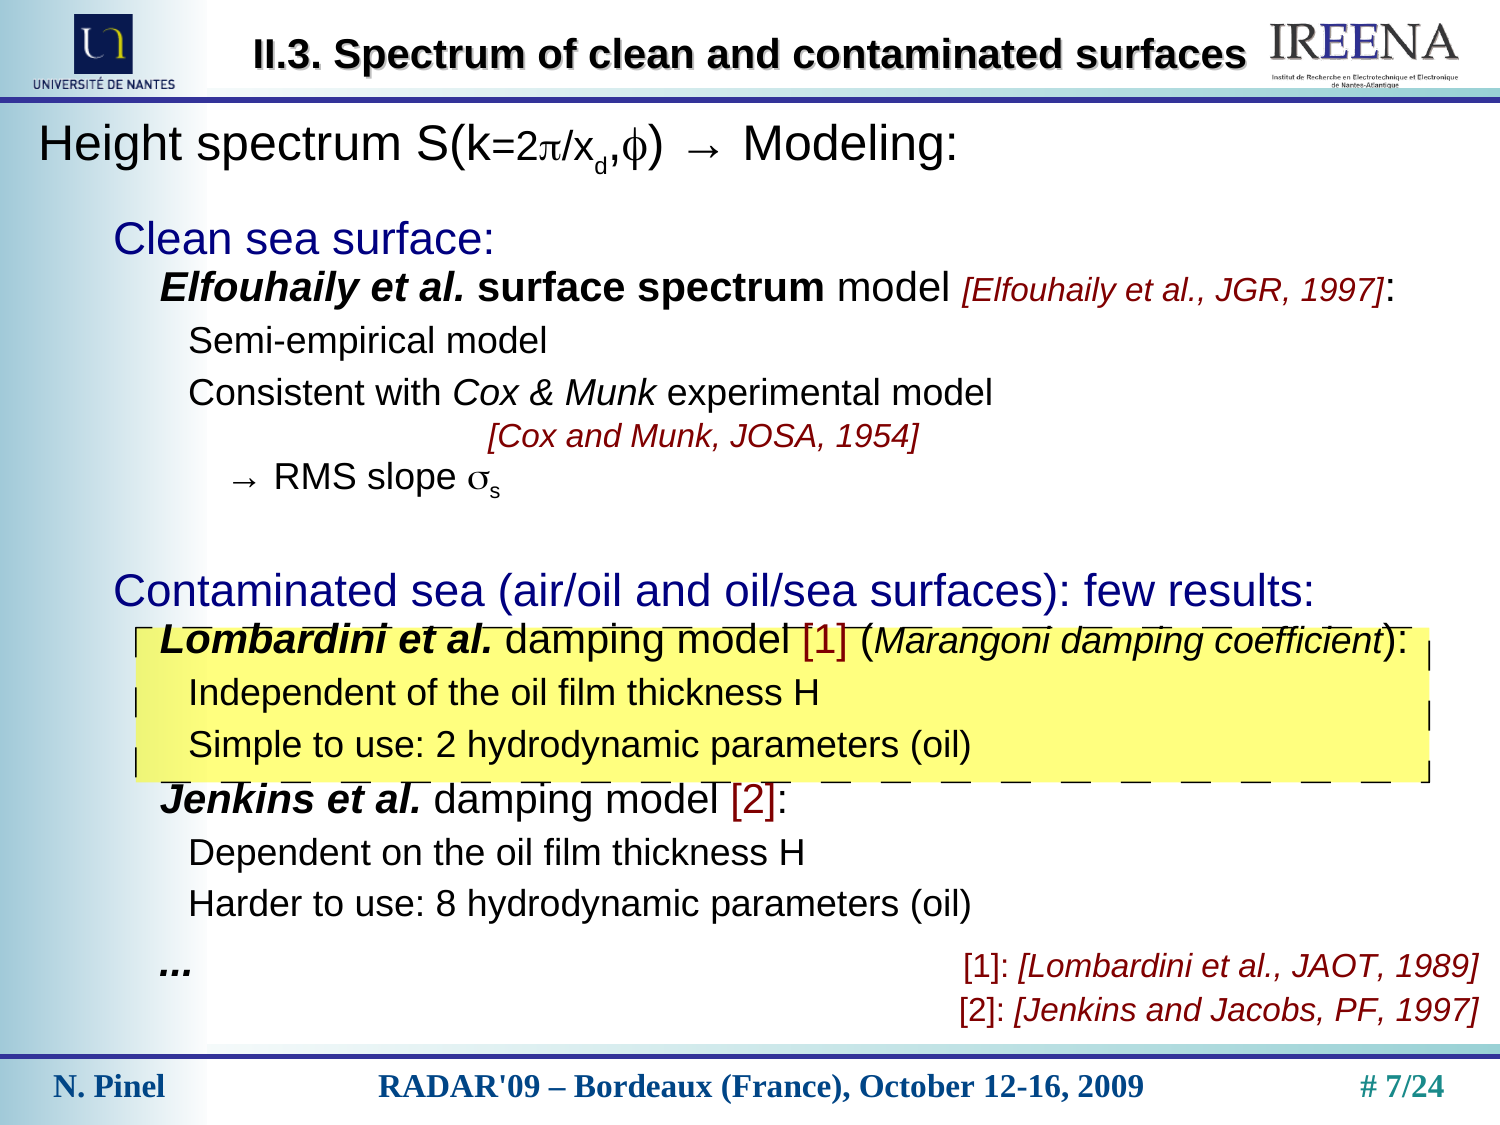

II.3. Spectrum of clean and contaminated surfaces
# Height spectrum S(k=2/xd,) → Modeling:
Clean sea surface:
Elfouhaily et al. surface spectrum model [Elfouhaily et al., JGR, 1997]:
Semi-empirical model
Consistent with Cox & Munk experimental model
		[Cox and Munk, JOSA, 1954]
→ RMS slope s
Contaminated sea (air/oil and oil/sea surfaces): few results:
Lombardini et al. damping model [1] (Marangoni damping coefficient):
Independent of the oil film thickness H
Simple to use: 2 hydrodynamic parameters (oil)
	Jenkins et al. damping model [2]:
Dependent on the oil film thickness H
Harder to use: 8 hydrodynamic parameters (oil)
 ...
[1]: [Lombardini et al., JAOT, 1989]
[2]: [Jenkins and Jacobs, PF, 1997]